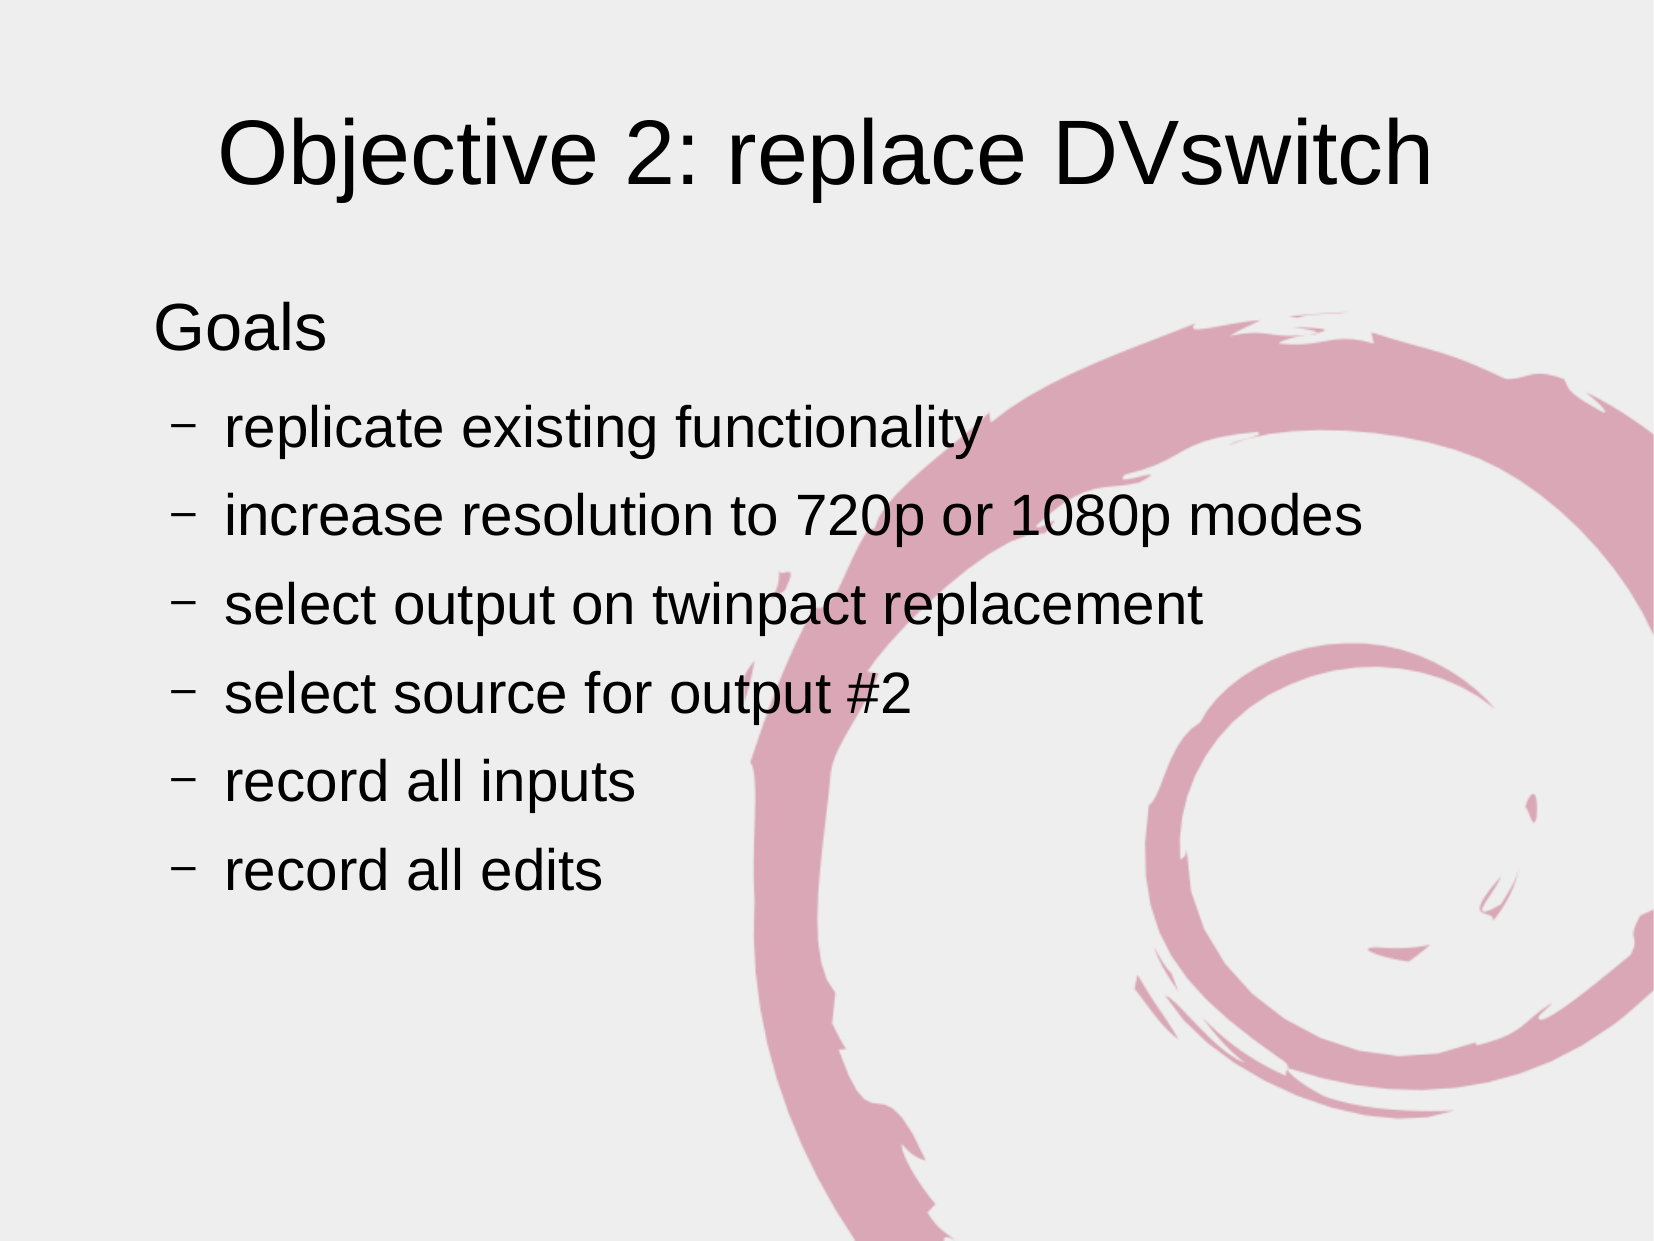

# Objective 2: replace DVswitch
Goals
replicate existing functionality
increase resolution to 720p or 1080p modes
select output on twinpact replacement
select source for output #2
record all inputs
record all edits